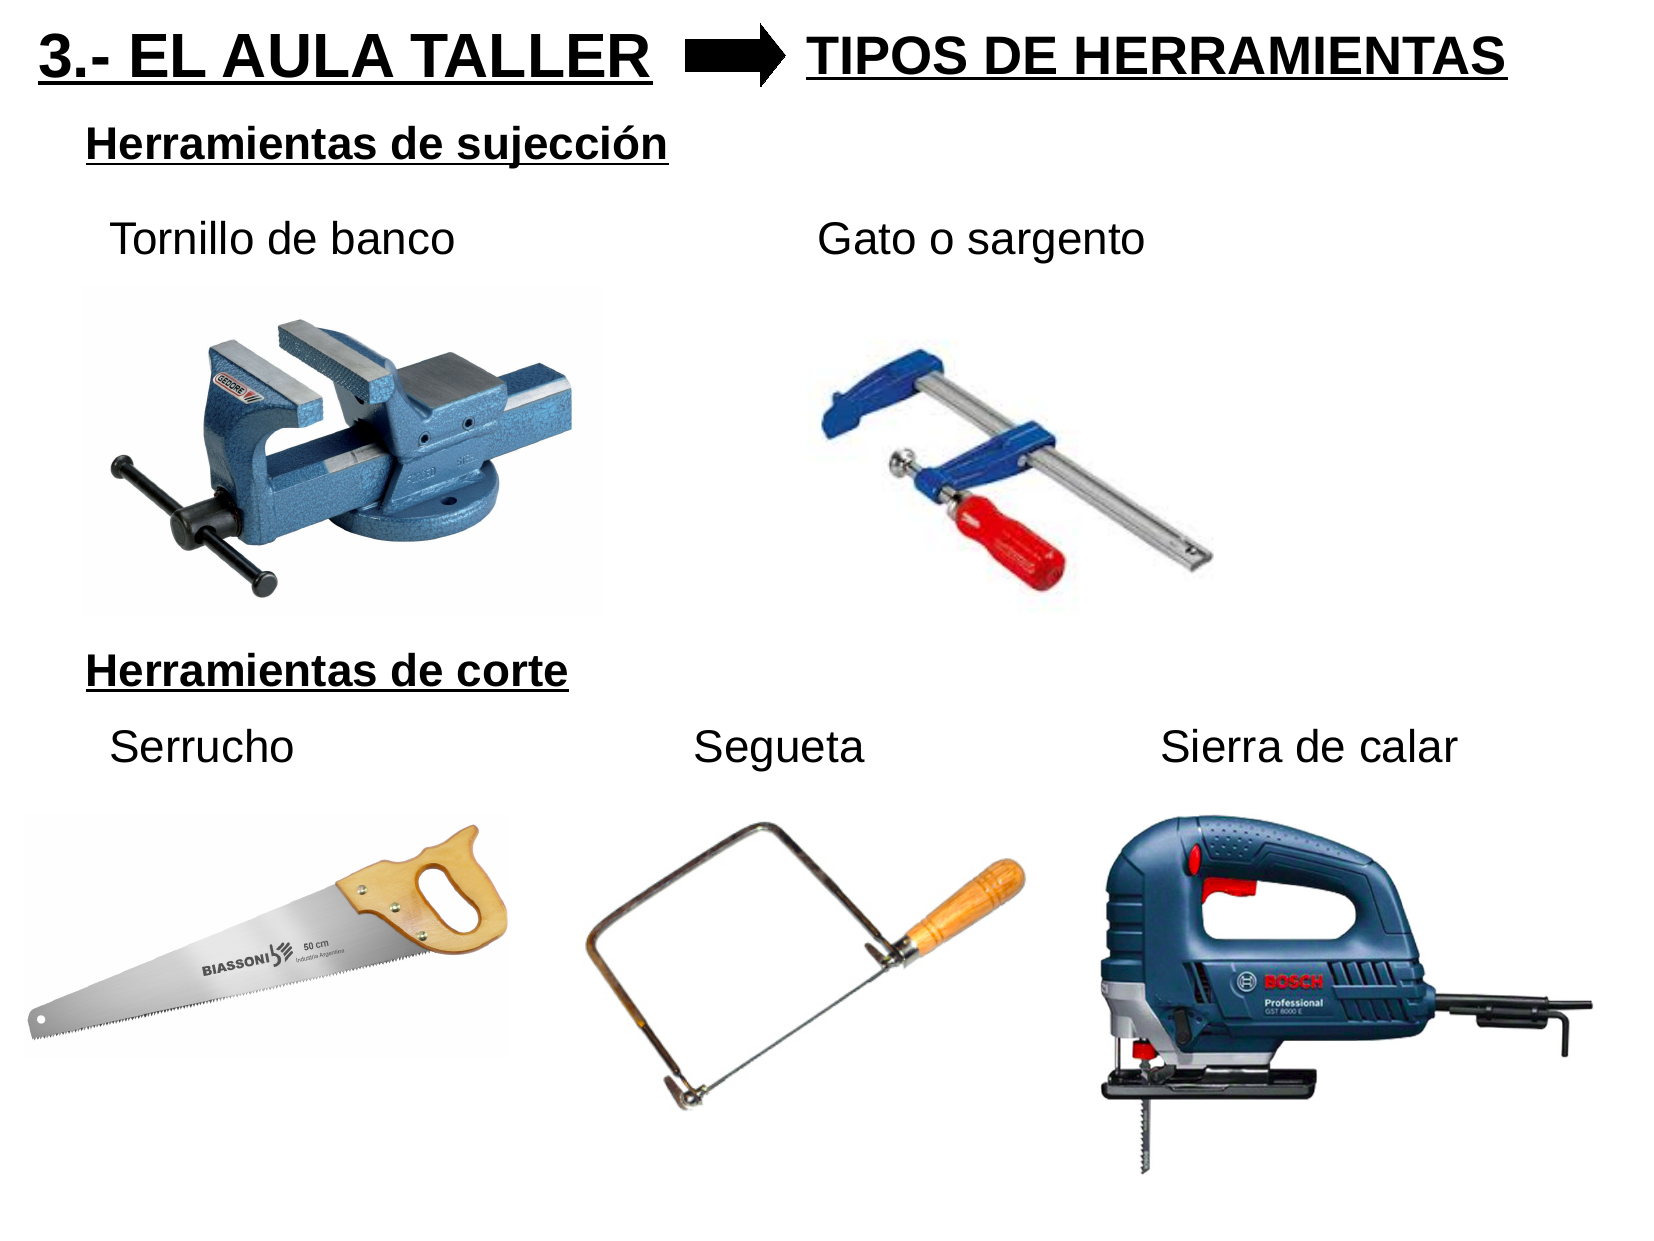

3.- EL AULA TALLER
TIPOS DE HERRAMIENTAS
Herramientas de sujección
Tornillo de banco
Gato o sargento
Herramientas de corte
Serrucho
Segueta
Sierra de calar